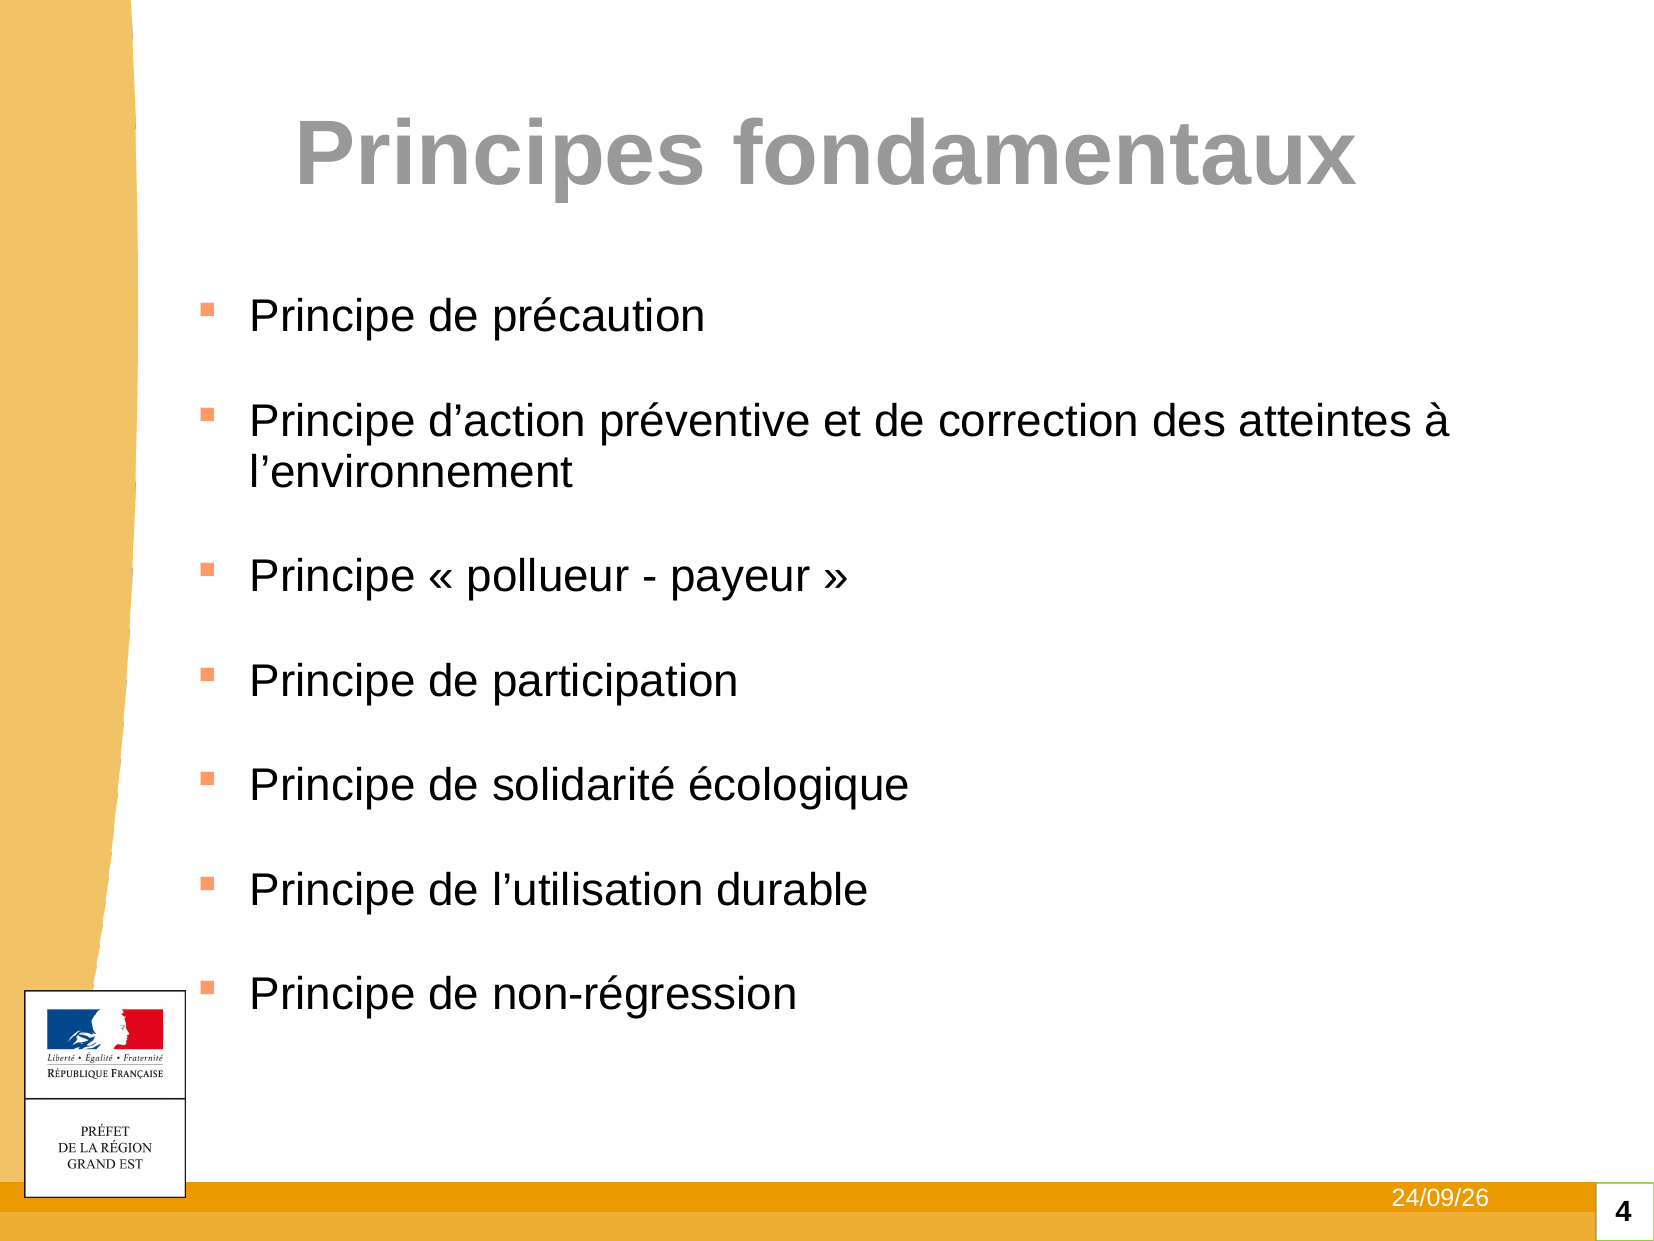

# Principes fondamentaux
Principe de précaution
Principe d’action préventive et de correction des atteintes à l’environnement
Principe « pollueur - payeur »
Principe de participation
Principe de solidarité écologique
Principe de l’utilisation durable
Principe de non-régression
4